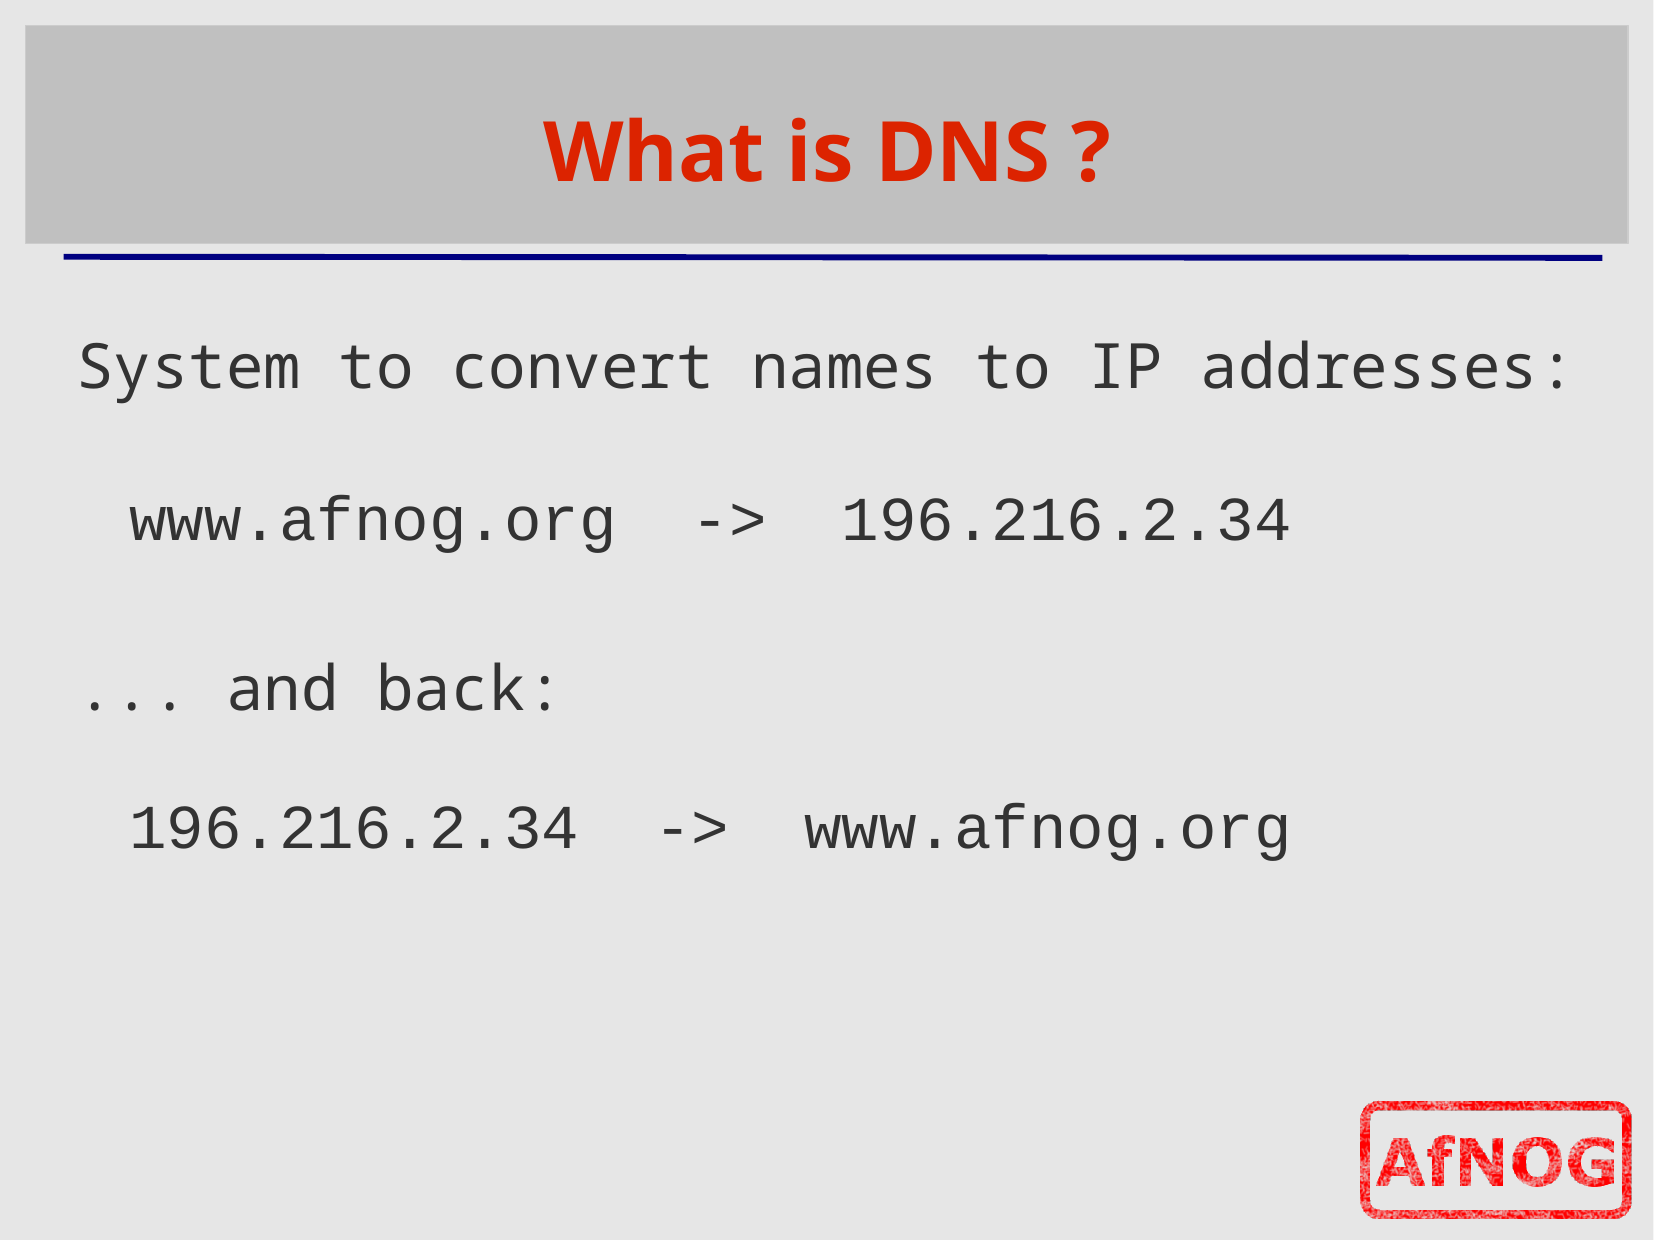

# What is DNS ?
System to convert names to IP addresses:
www.afnog.org -> 196.216.2.34
... and back:
196.216.2.34 -> www.afnog.org